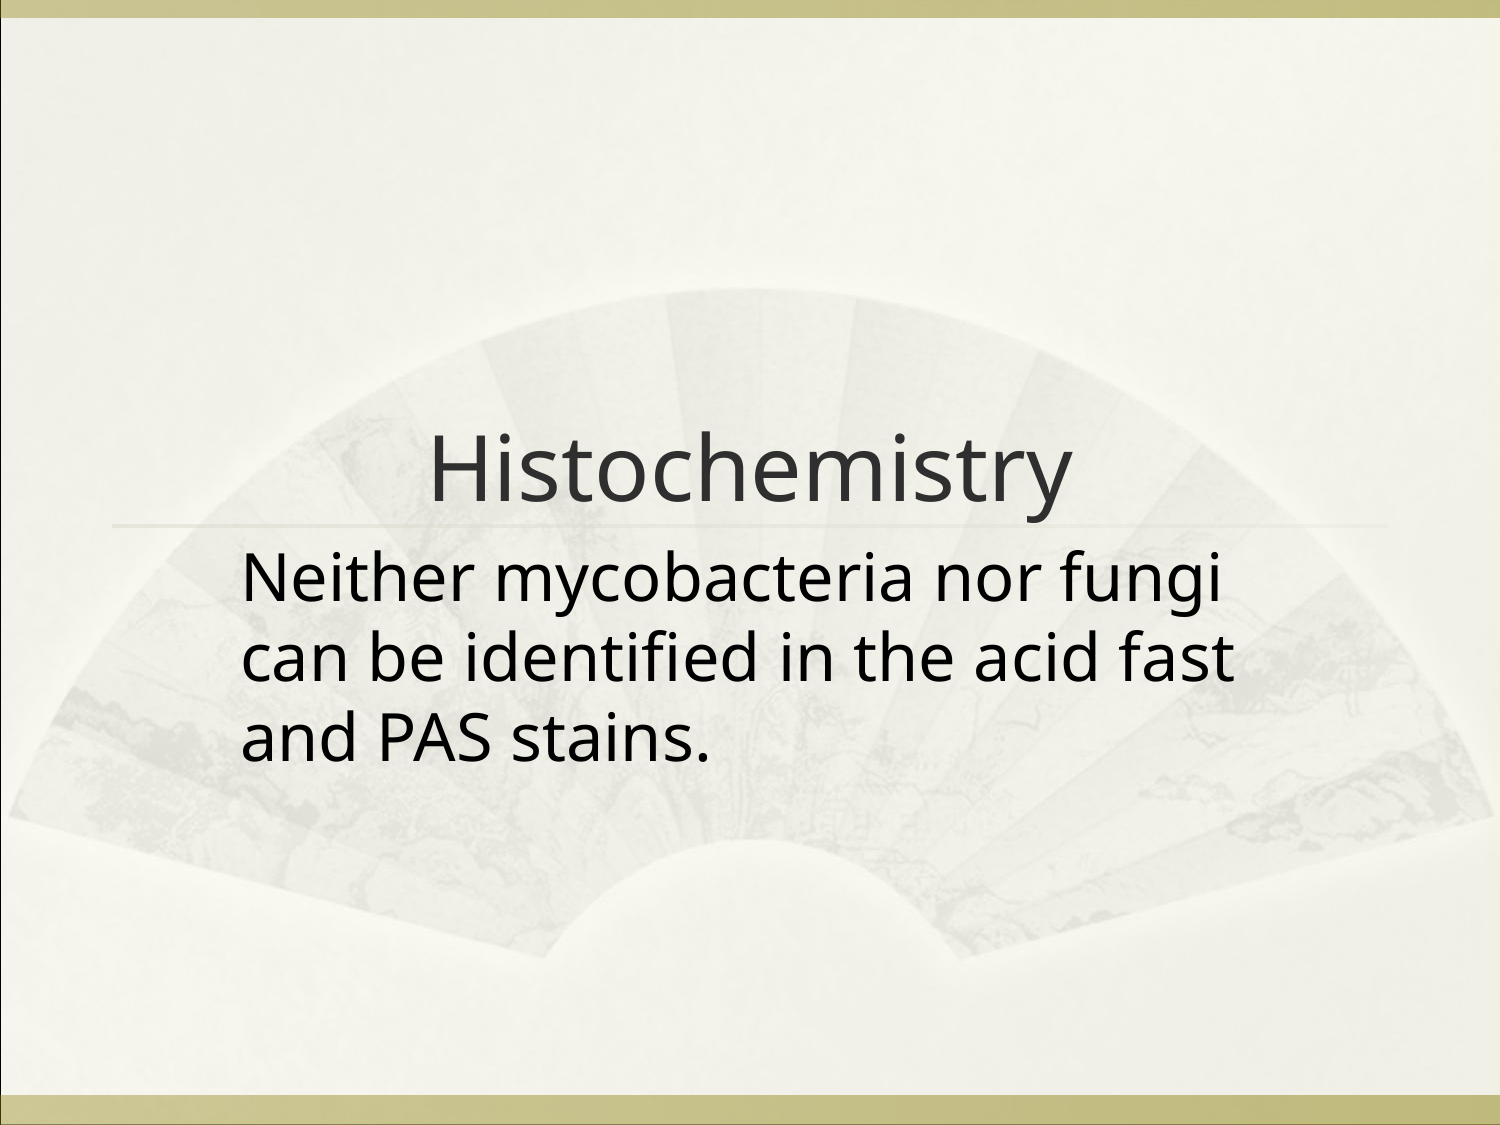

# Histochemistry
Neither mycobacteria nor fungi can be identified in the acid fast and PAS stains.